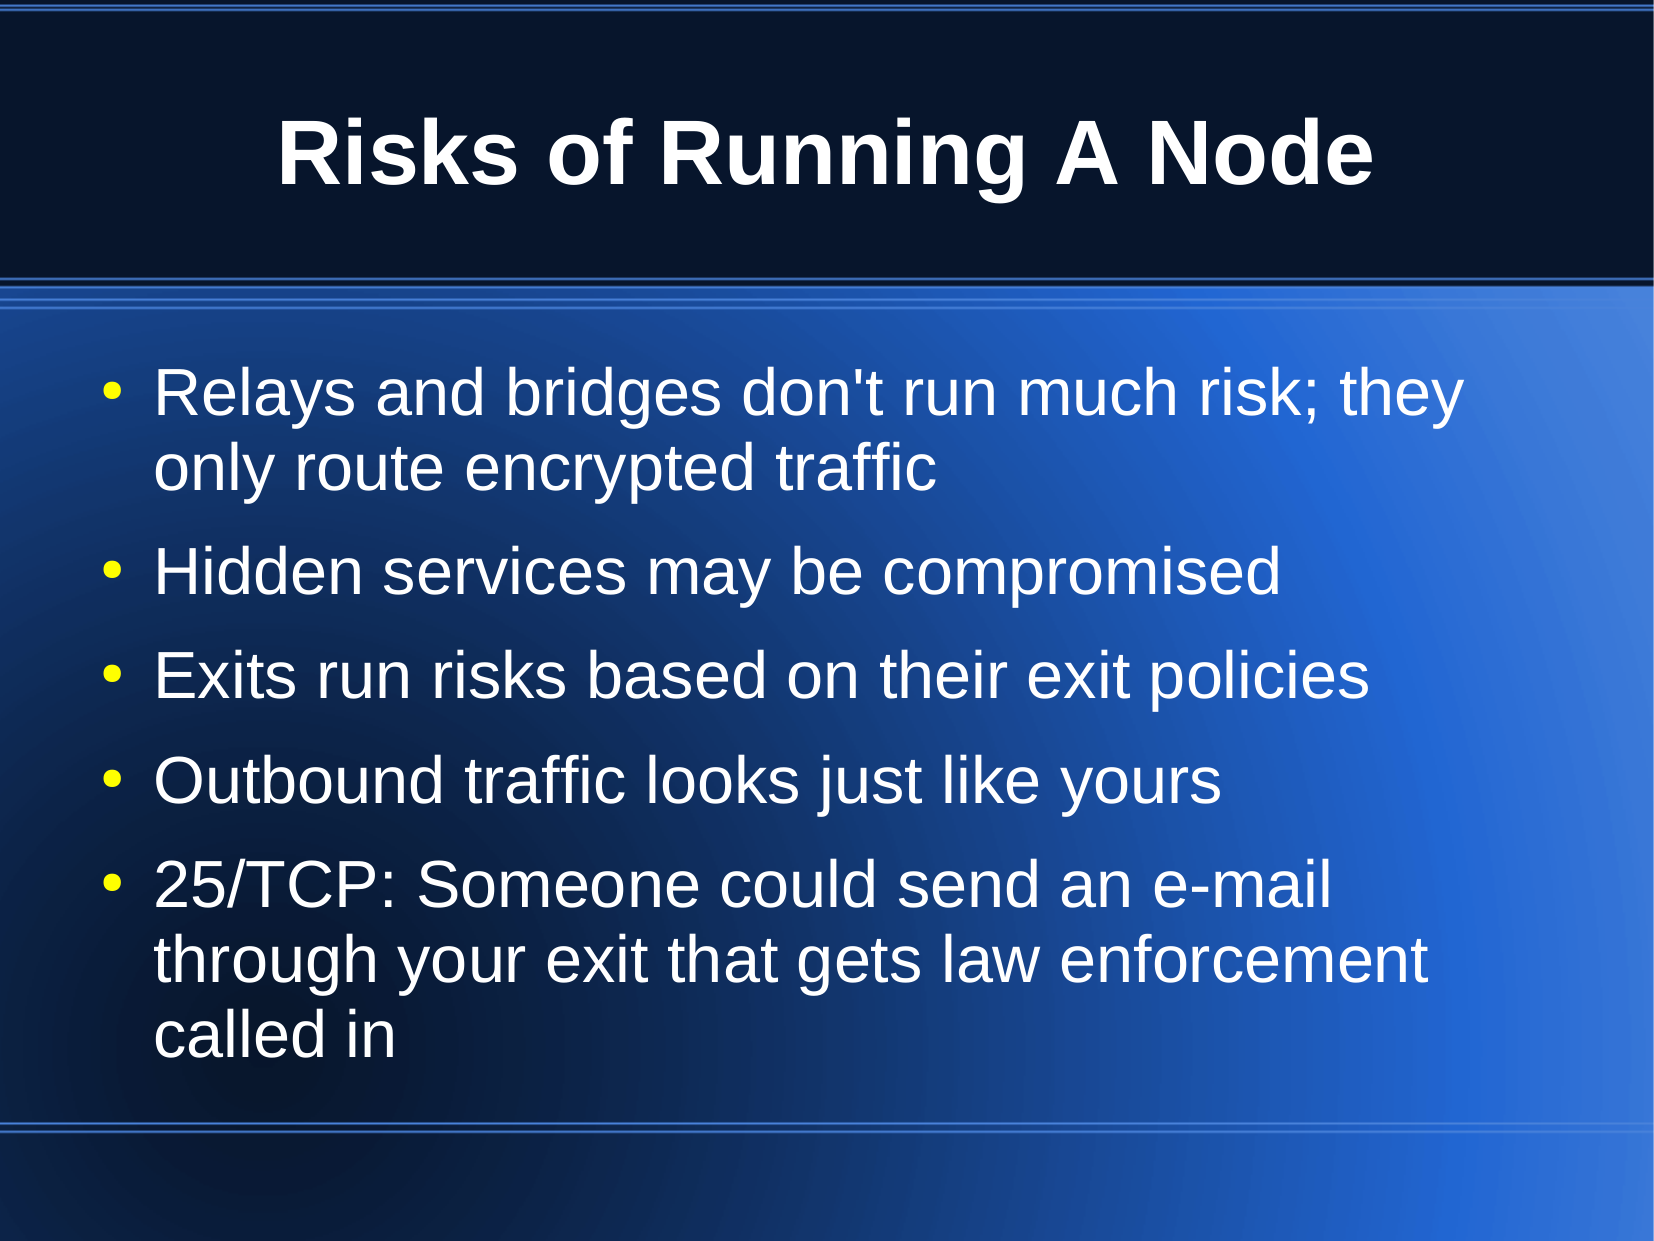

# Risks of Running A Node
Relays and bridges don't run much risk; they only route encrypted traffic
Hidden services may be compromised
Exits run risks based on their exit policies
Outbound traffic looks just like yours
25/TCP: Someone could send an e-mail through your exit that gets law enforcement called in